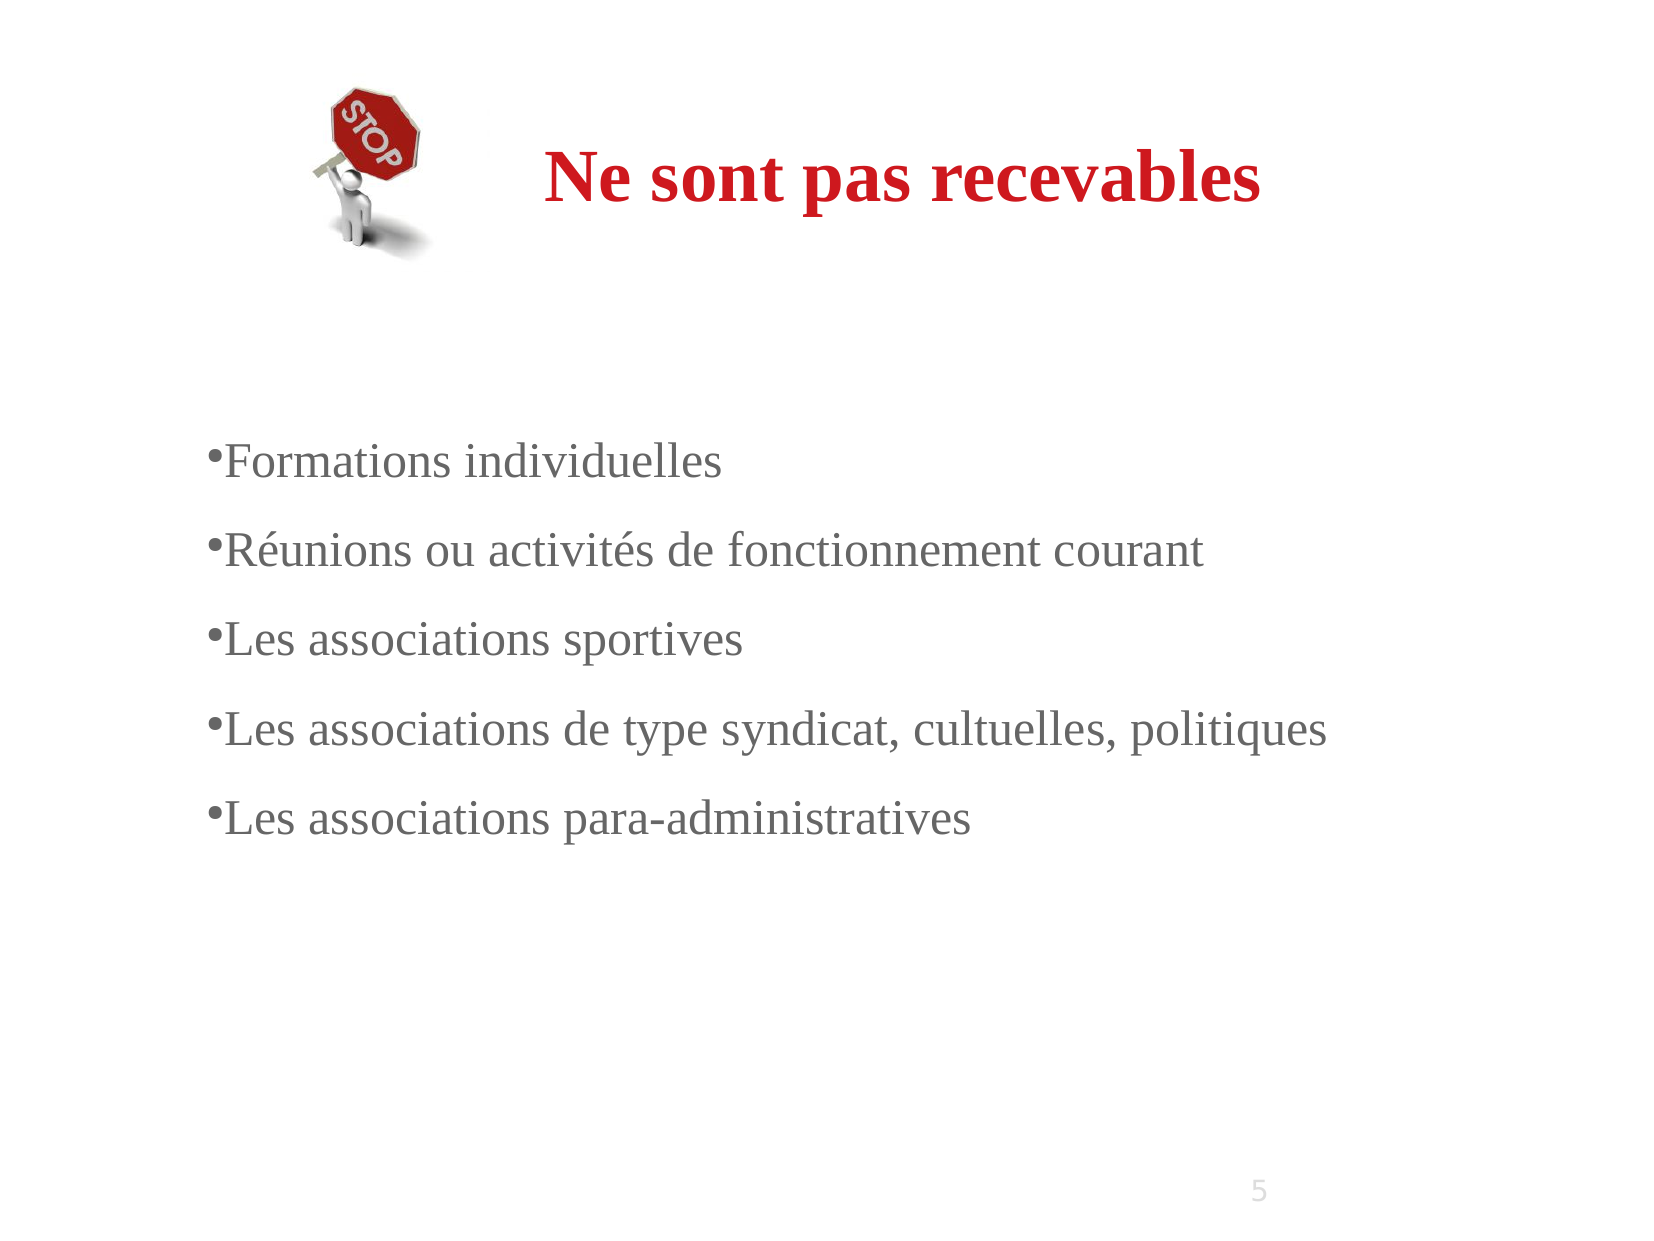

# Ne sont pas recevables
Formations individuelles
Réunions ou activités de fonctionnement courant
Les associations sportives
Les associations de type syndicat, cultuelles, politiques
Les associations para-administratives